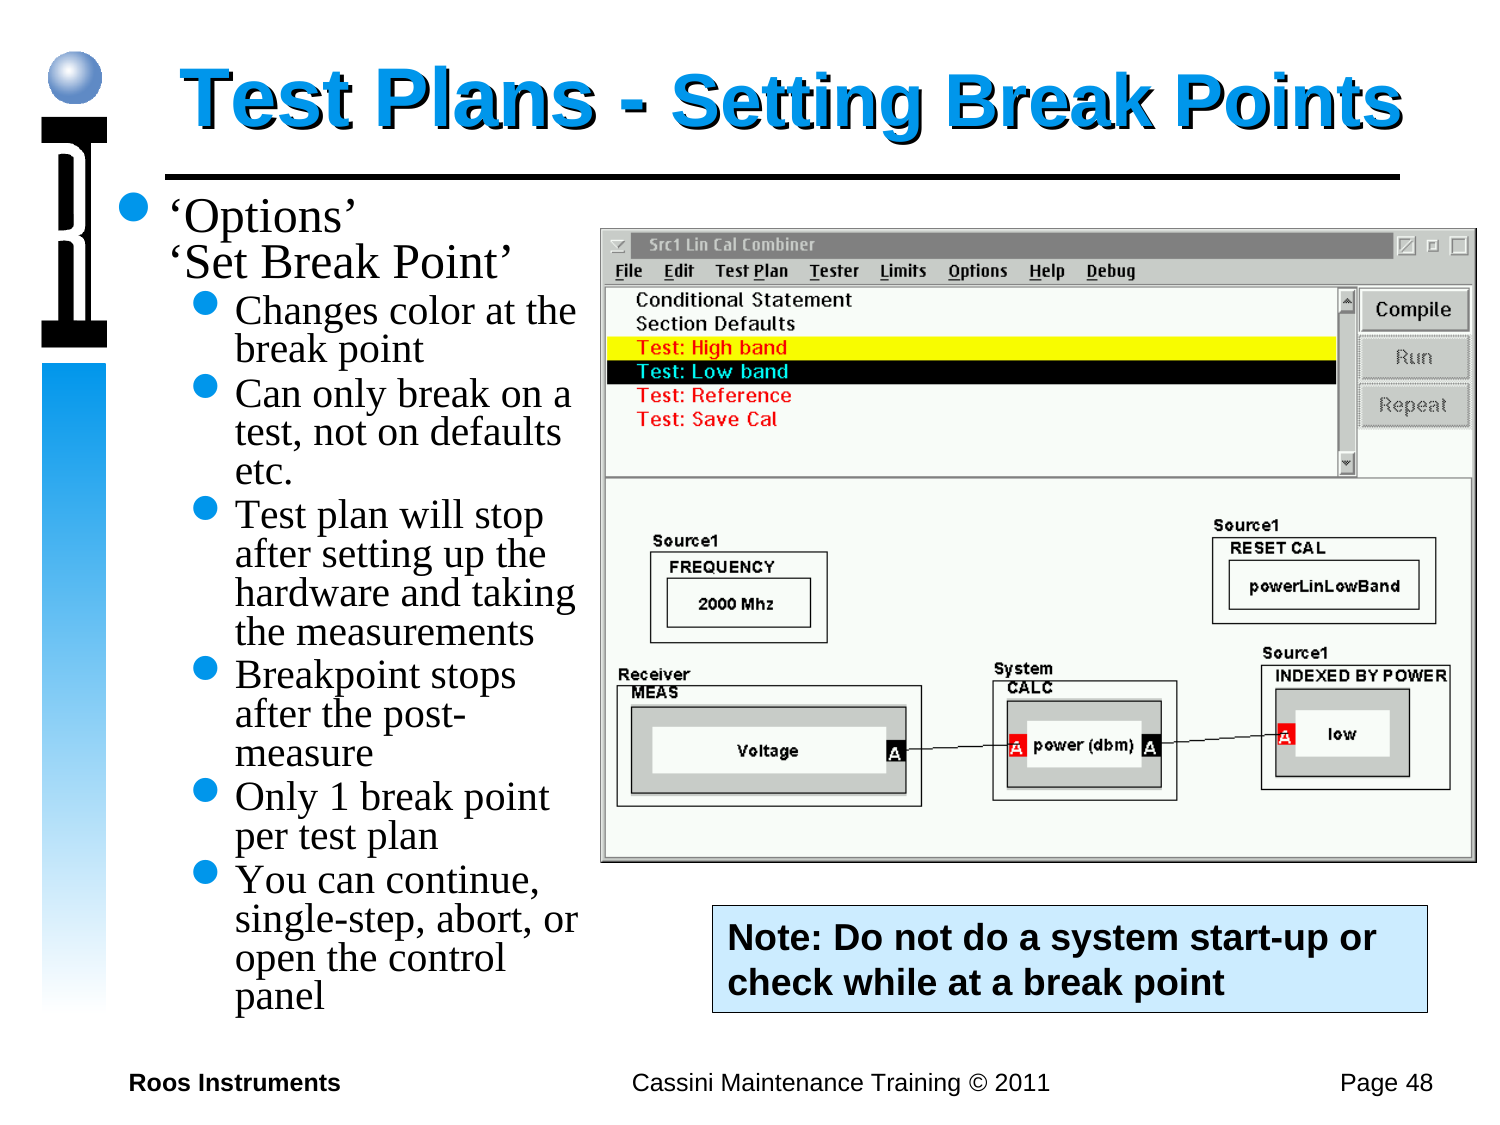

# Test Plans - Setting Break Points
‘Options’
‘Set Break Point’
Changes color at the break point
Can only break on a test, not on defaults etc.
Test plan will stop after setting up the hardware and taking the measurements
Breakpoint stops after the post-measure
Only 1 break point per test plan
You can continue, single-step, abort, or open the control panel
Note: Do not do a system start-up or check while at a break point